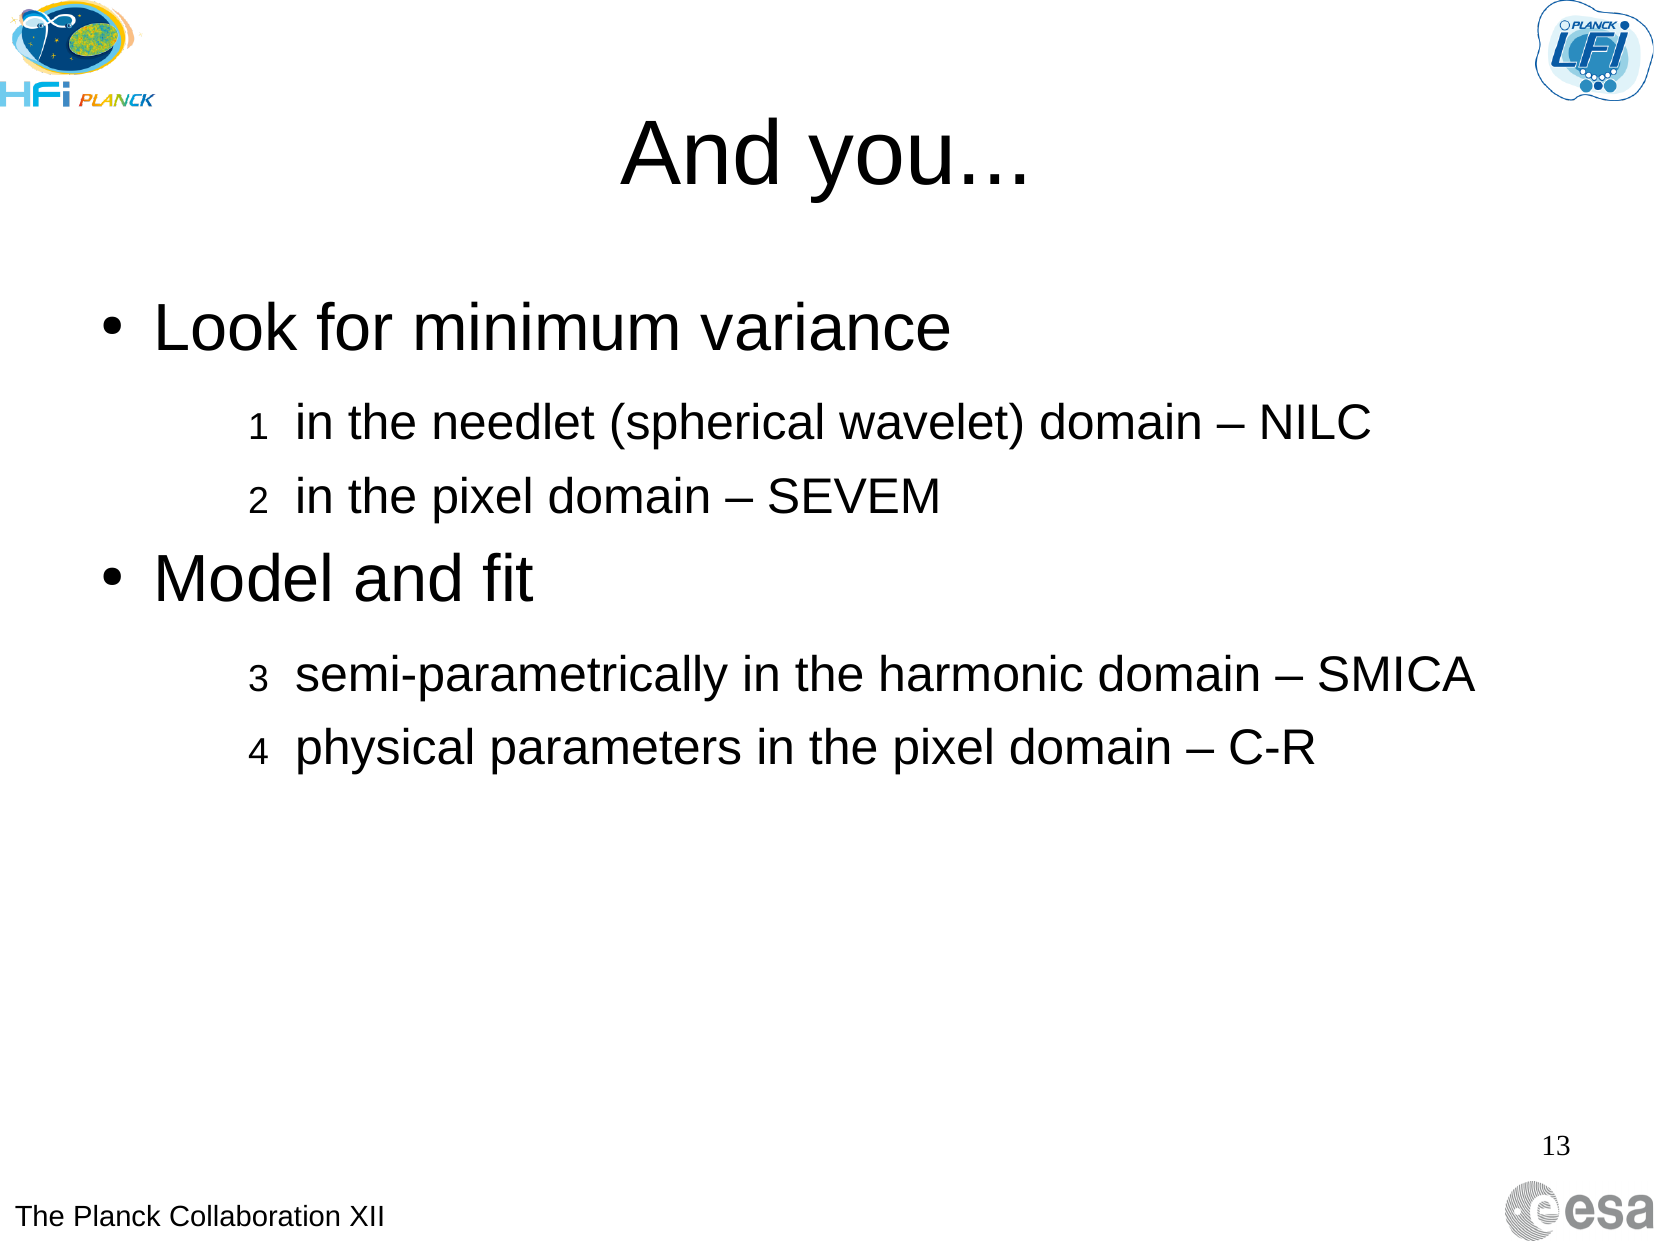

And you...
# Look for minimum variance
in the needlet (spherical wavelet) domain – NILC
in the pixel domain – SEVEM
Model and fit
semi-parametrically in the harmonic domain – SMICA
physical parameters in the pixel domain – C-R
13
The Planck Collaboration XII